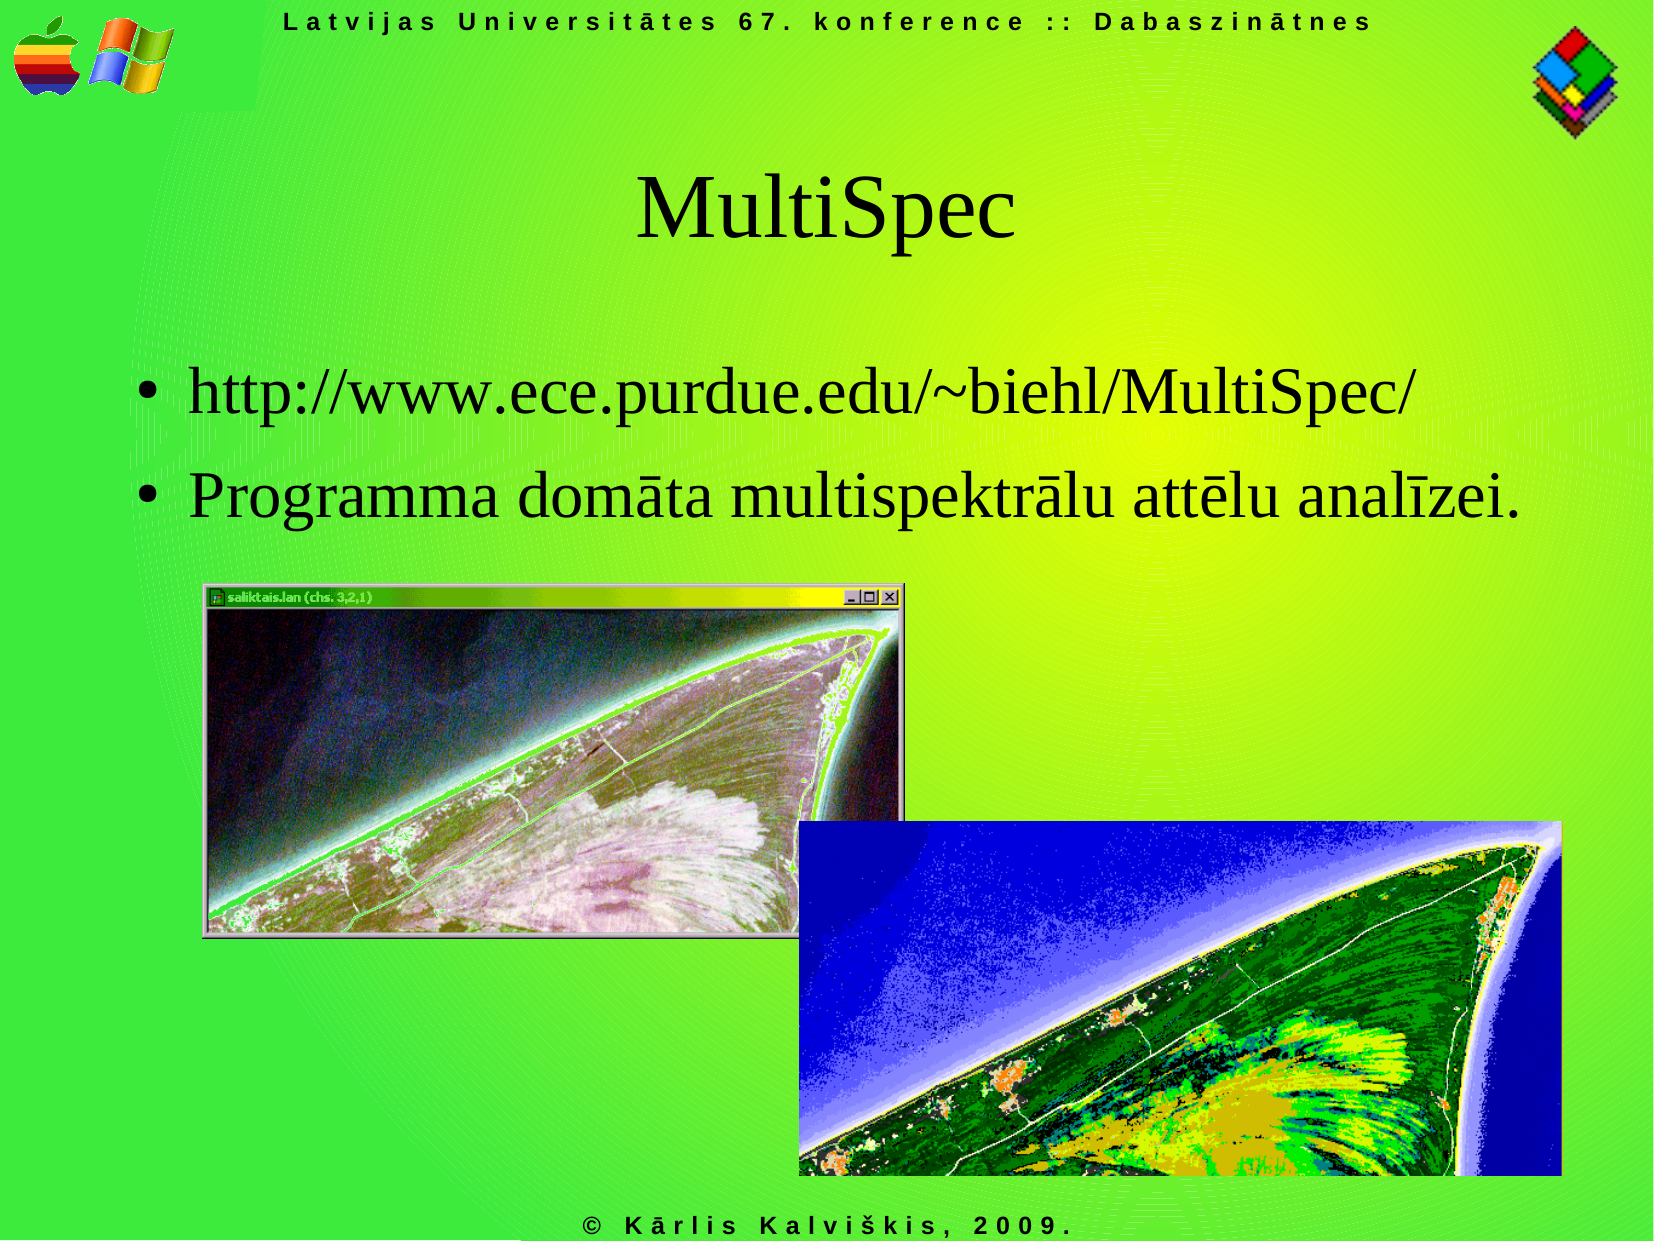

# MultiSpec
http://www.ece.purdue.edu/~biehl/MultiSpec/
Programma domāta multispektrālu attēlu analīzei.